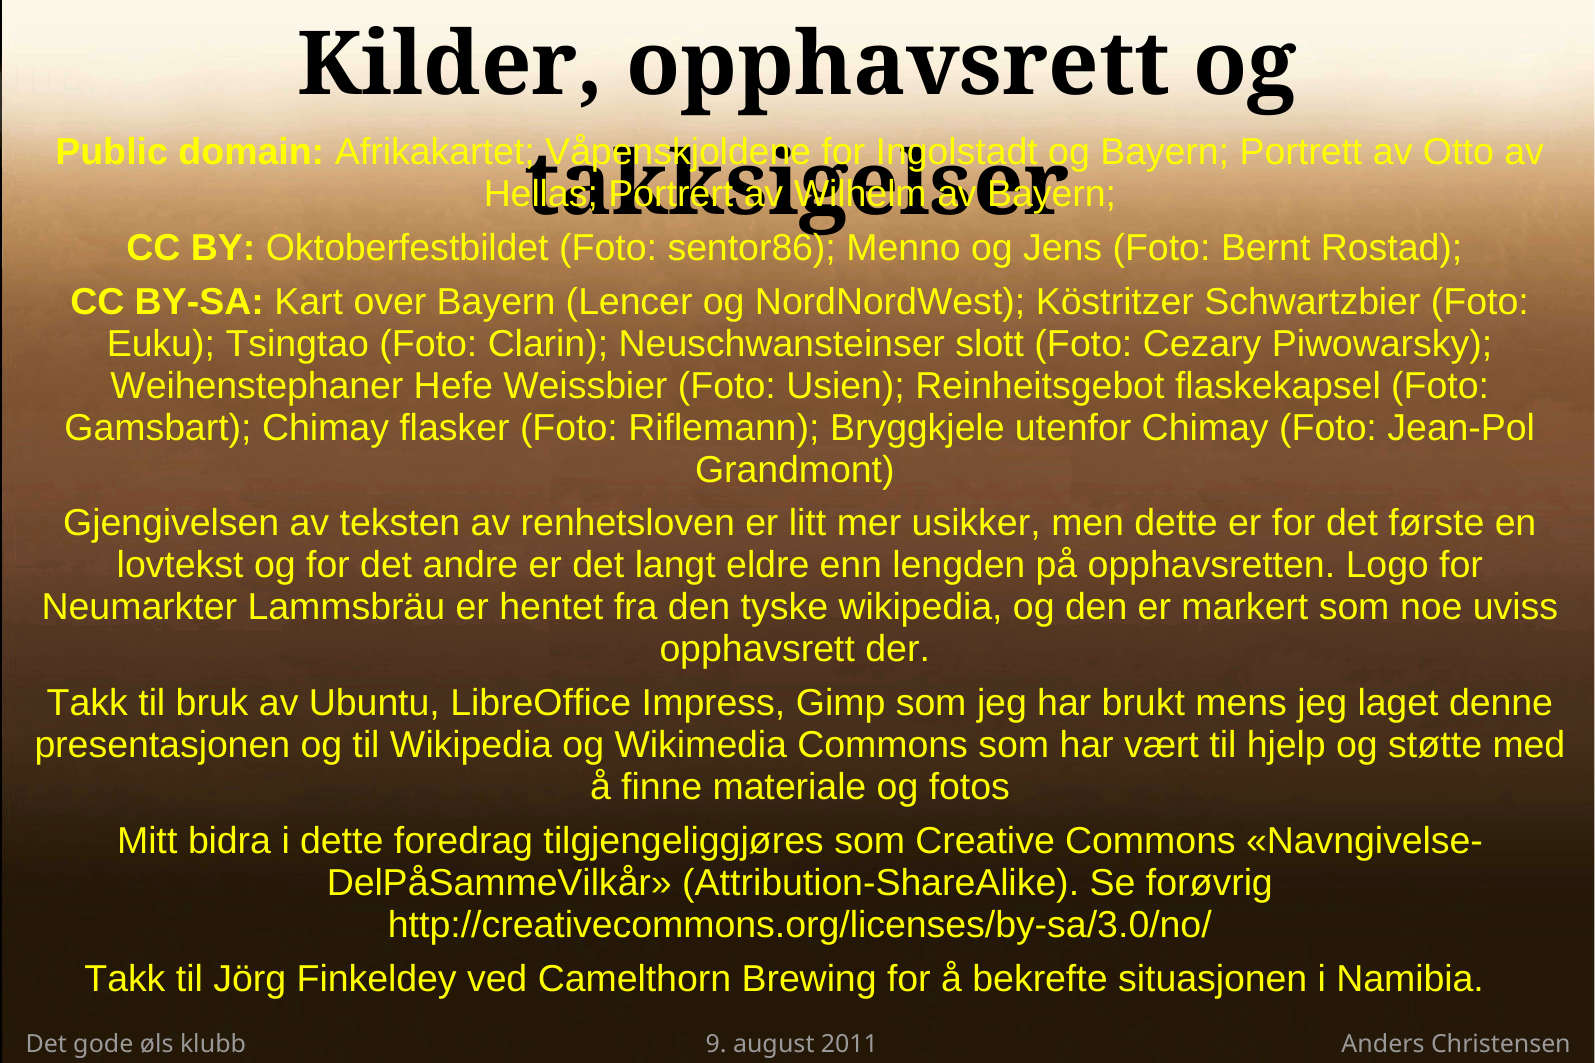

# Kilder, opphavsrett og takksigelser
Public domain: Afrikakartet; Våpenskjoldene for Ingolstadt og Bayern; Portrett av Otto av Hellas; Portrert av Wilhelm av Bayern;
CC BY: Oktoberfestbildet (Foto: sentor86); Menno og Jens (Foto: Bernt Rostad);
CC BY-SA: Kart over Bayern (Lencer og NordNordWest); Köstritzer Schwartzbier (Foto: Euku); Tsingtao (Foto: Clarin); Neuschwansteinser slott (Foto: Cezary Piwowarsky); Weihenstephaner Hefe Weissbier (Foto: Usien); Reinheitsgebot flaskekapsel (Foto: Gamsbart); Chimay flasker (Foto: Riflemann); Bryggkjele utenfor Chimay (Foto: Jean-Pol Grandmont)
Gjengivelsen av teksten av renhetsloven er litt mer usikker, men dette er for det første en lovtekst og for det andre er det langt eldre enn lengden på opphavsretten. Logo for Neumarkter Lammsbräu er hentet fra den tyske wikipedia, og den er markert som noe uviss opphavsrett der.
Takk til bruk av Ubuntu, LibreOffice Impress, Gimp som jeg har brukt mens jeg laget denne presentasjonen og til Wikipedia og Wikimedia Commons som har vært til hjelp og støtte med å finne materiale og fotos
Mitt bidra i dette foredrag tilgjengeliggjøres som Creative Commons «Navngivelse-DelPåSammeVilkår» (Attribution-ShareAlike). Se forøvrig http://creativecommons.org/licenses/by-sa/3.0/no/
Takk til Jörg Finkeldey ved Camelthorn Brewing for å bekrefte situasjonen i Namibia.